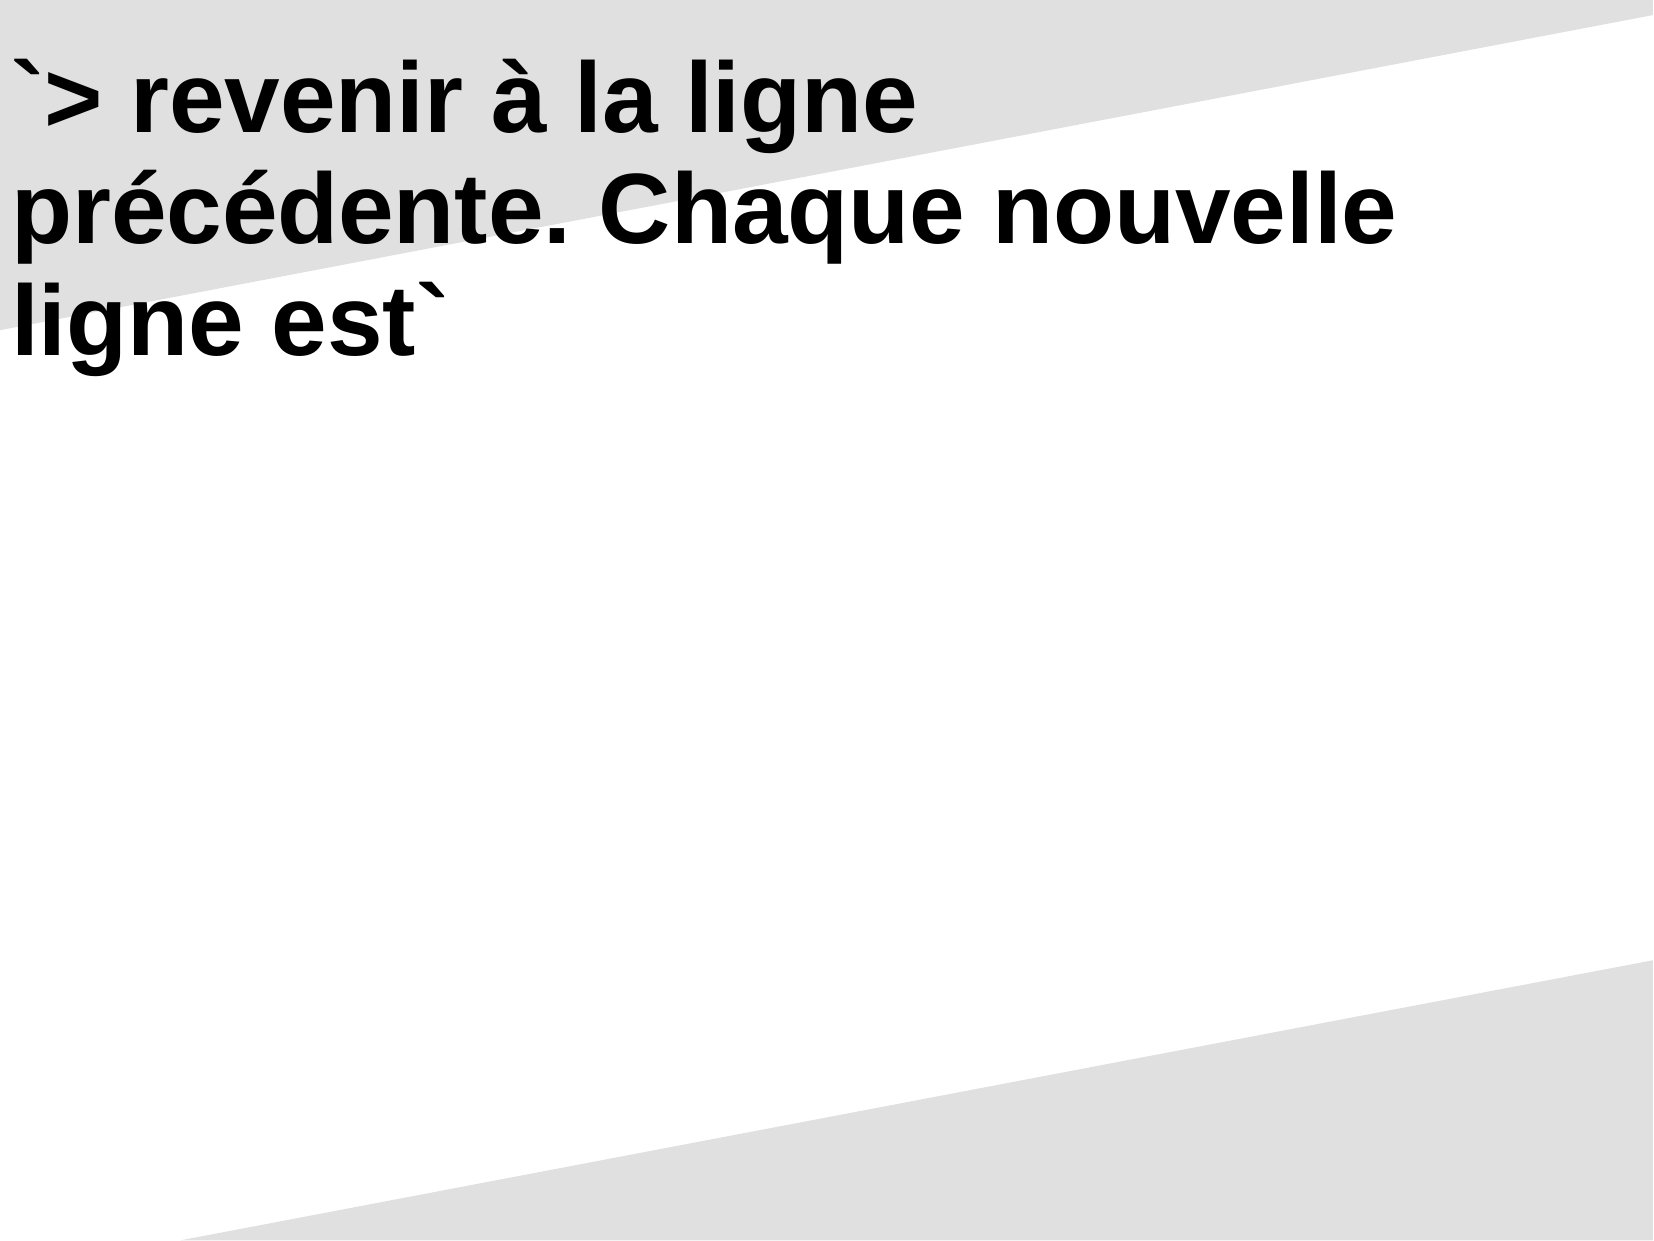

# `> revenir à la ligne précédente. Chaque nouvelle ligne est`